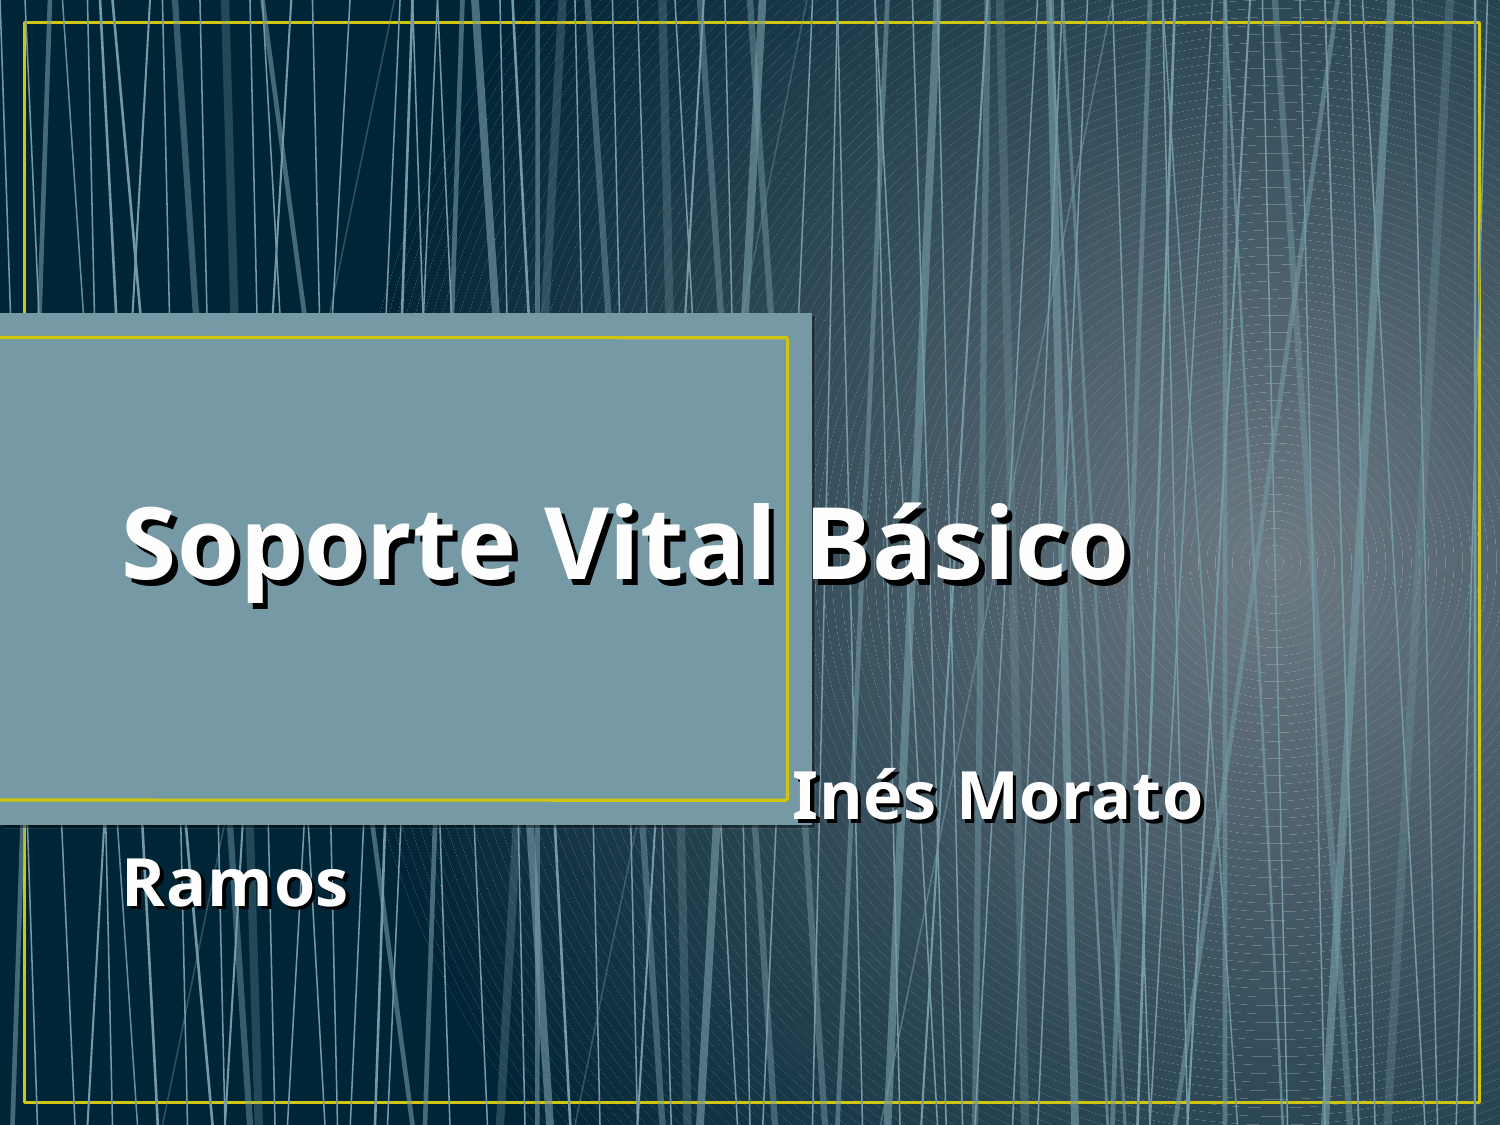

# Soporte Vital Básico Inés Morato Ramos